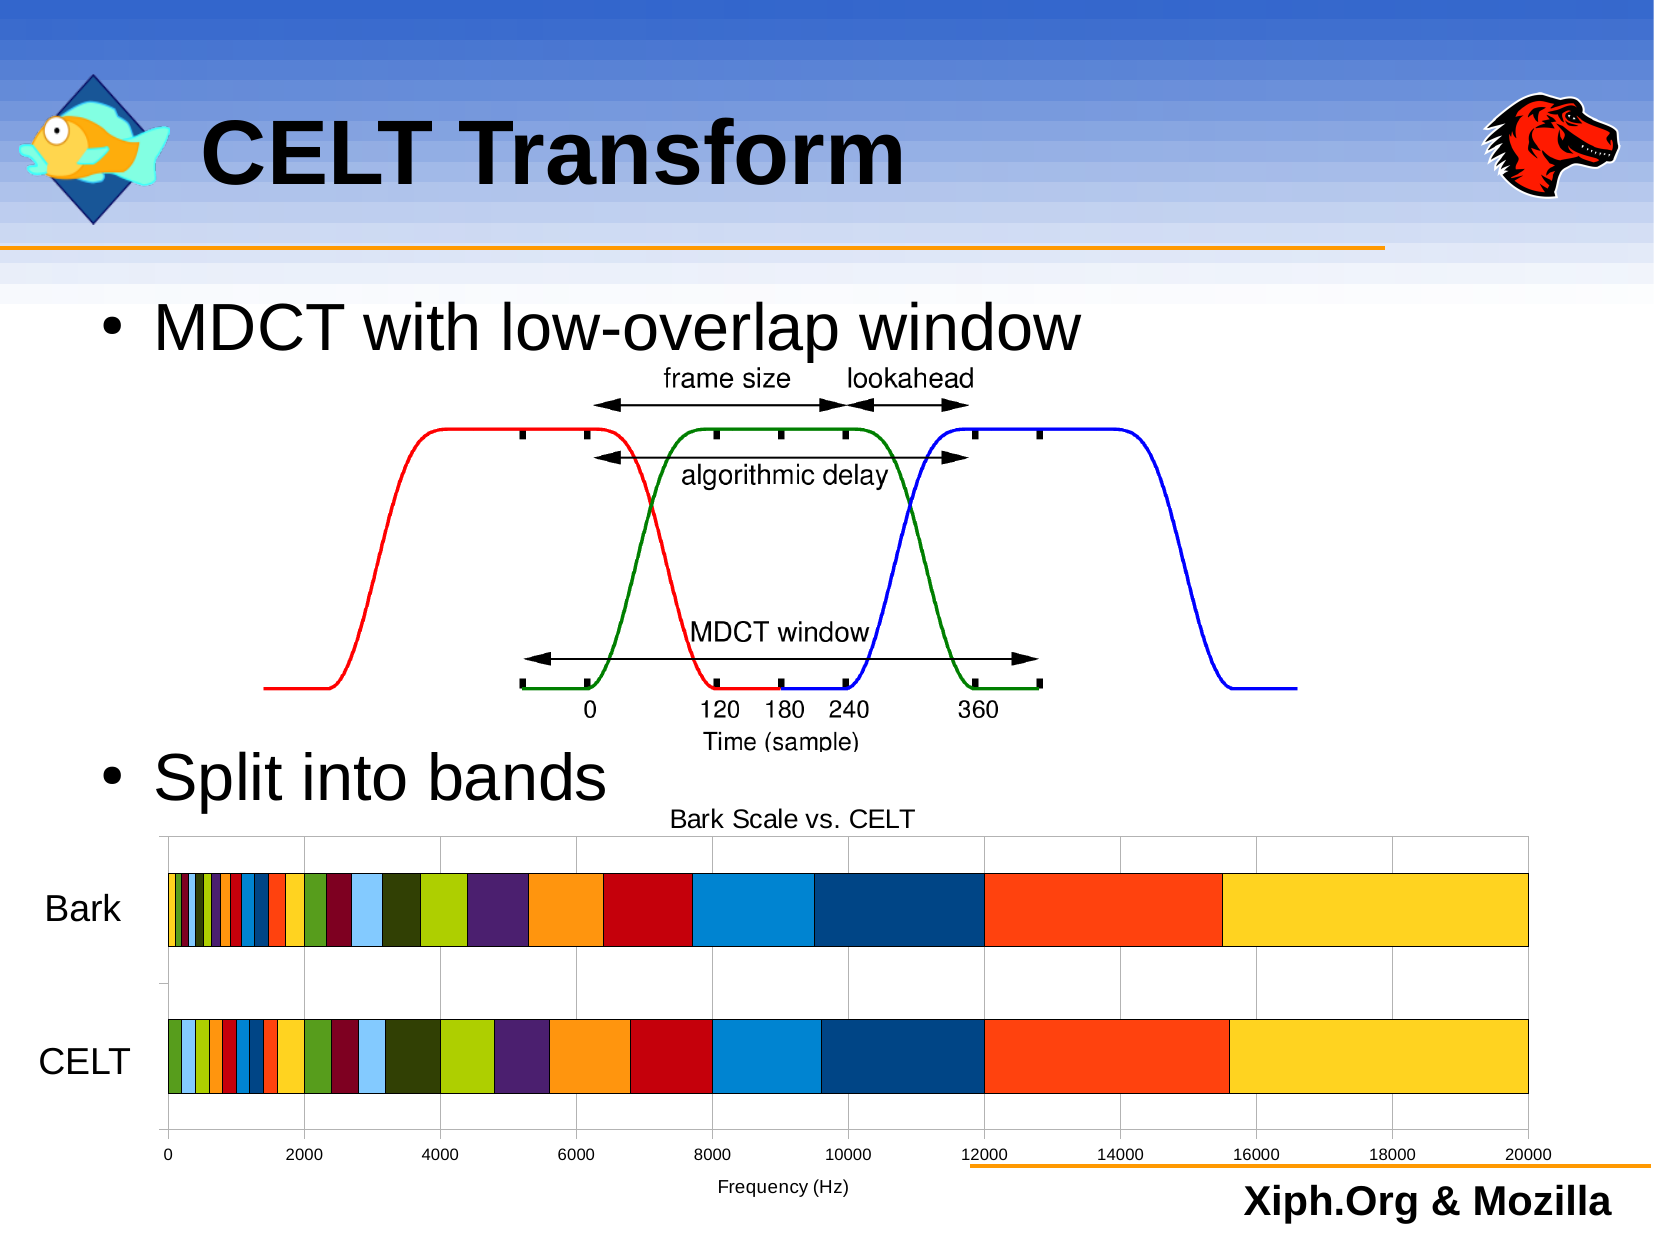

# CELT Transform
MDCT with low-overlap window
Split into bands
### Chart: Bark Scale vs. CELT
| Category | Row 1 | Row 2 | Row 3 | Row 4 | Row 5 | Row 6 | Row 7 | Row 8 | Row 9 | Row 10 | Row 11 | Row 12 | Row 13 | Row 14 | Row 15 | Row 16 | Row 17 | Row 18 | Row 19 | Row 20 | Row 21 | Row 22 | Row 23 | Row 24 | Row 25 | Row 26 | Row 27 |
|---|---|---|---|---|---|---|---|---|---|---|---|---|---|---|---|---|---|---|---|---|---|---|---|---|---|---|---|
| 1 | 0.0 | 0.0 | 100.0 | 100.0 | 100.0 | 100.0 | 110.0 | 120.0 | 140.0 | 150.0 | 160.0 | 190.0 | 210.0 | 240.0 | 280.0 | 320.0 | 380.0 | 450.0 | 550.0 | 700.0 | 900.0 | 1100.0 | 1300.0 | 1800.0 | 2500.0 | 3500.0 | 4500.0 |
| 2 | 0.0 | 0.0 | 0.0 | 200.0 | 0.0 | 200.0 | 0.0 | 200.0 | 0.0 | 200.0 | 200.0 | 200.0 | 200.0 | 200.0 | 400.0 | 400.0 | 400.0 | 400.0 | 800.0 | 800.0 | 800.0 | 1200.0 | 1200.0 | 1600.0 | 2400.0 | 3600.0 | 4400.0 |Bark
CELT